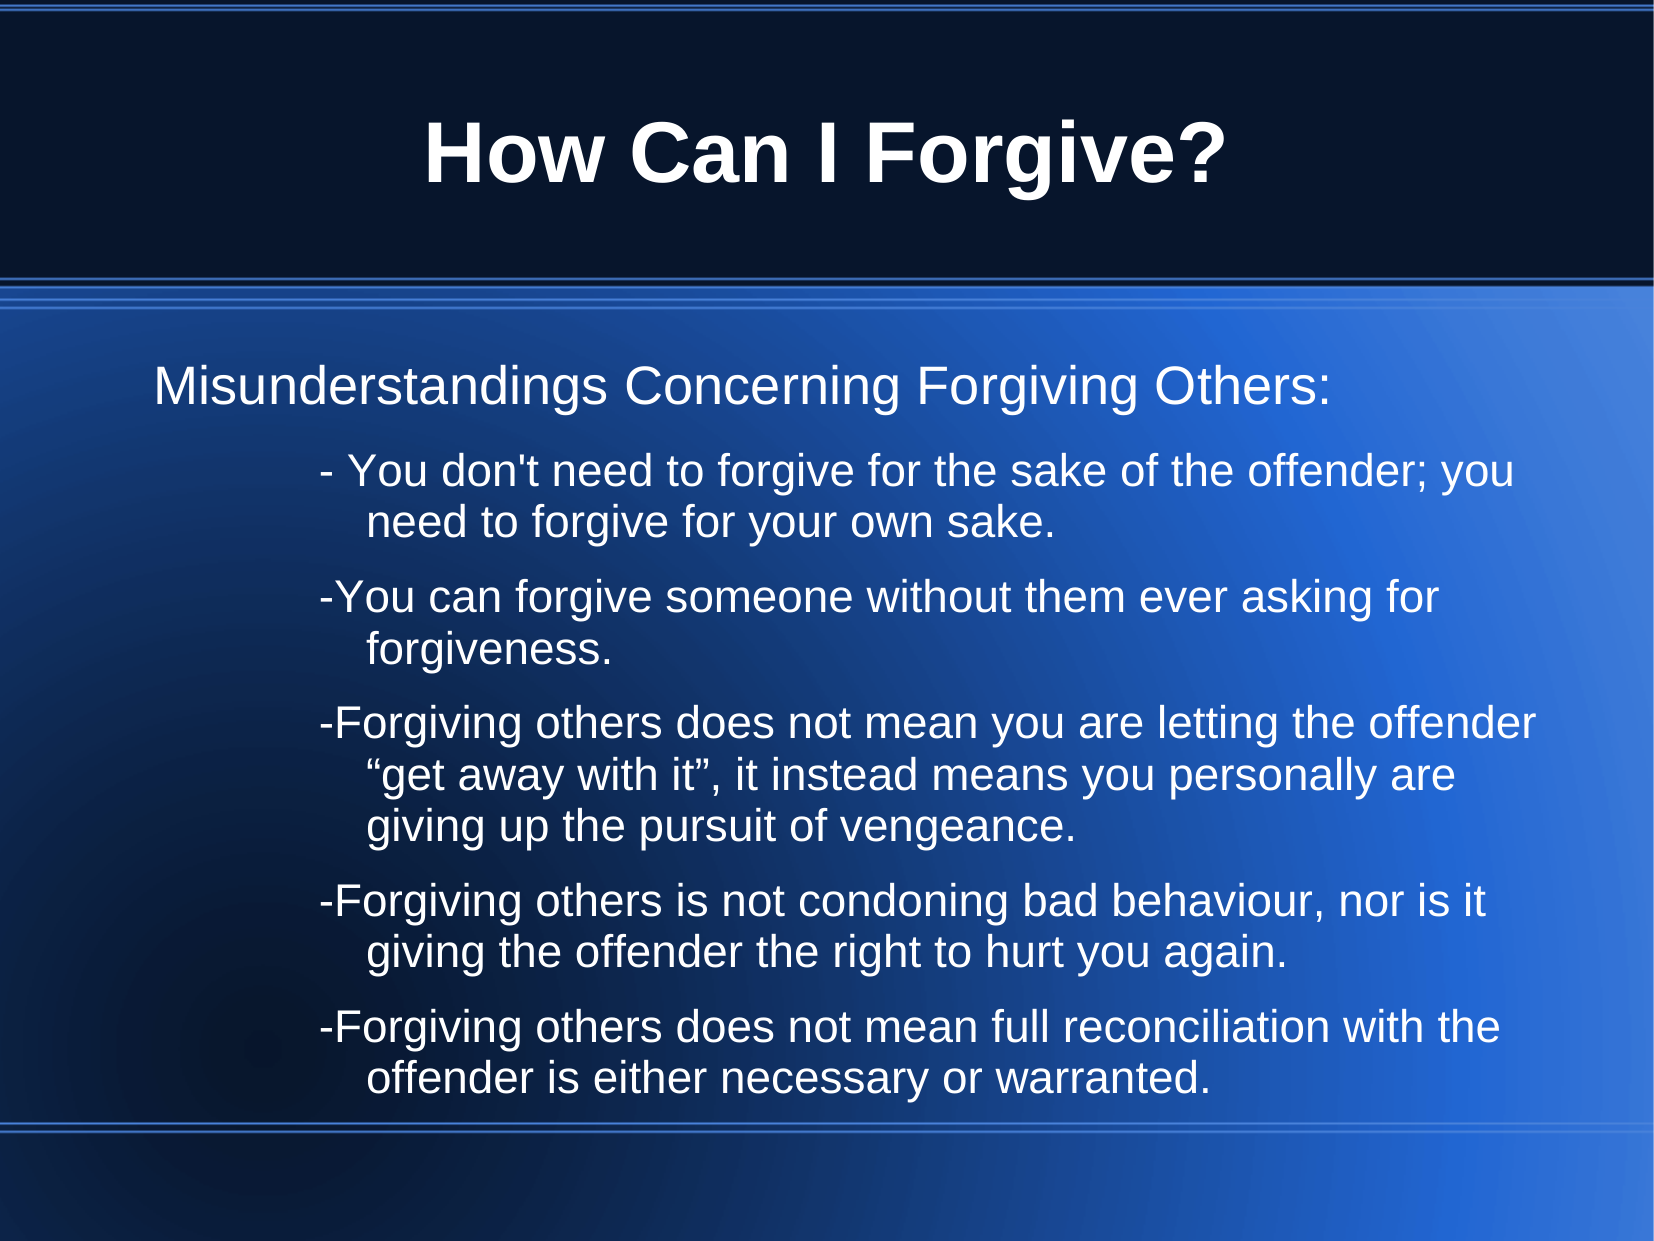

# How Can I Forgive?
Misunderstandings Concerning Forgiving Others:
- You don't need to forgive for the sake of the offender; you need to forgive for your own sake.
-You can forgive someone without them ever asking for forgiveness.
-Forgiving others does not mean you are letting the offender “get away with it”, it instead means you personally are giving up the pursuit of vengeance.
-Forgiving others is not condoning bad behaviour, nor is it giving the offender the right to hurt you again.
-Forgiving others does not mean full reconciliation with the offender is either necessary or warranted.